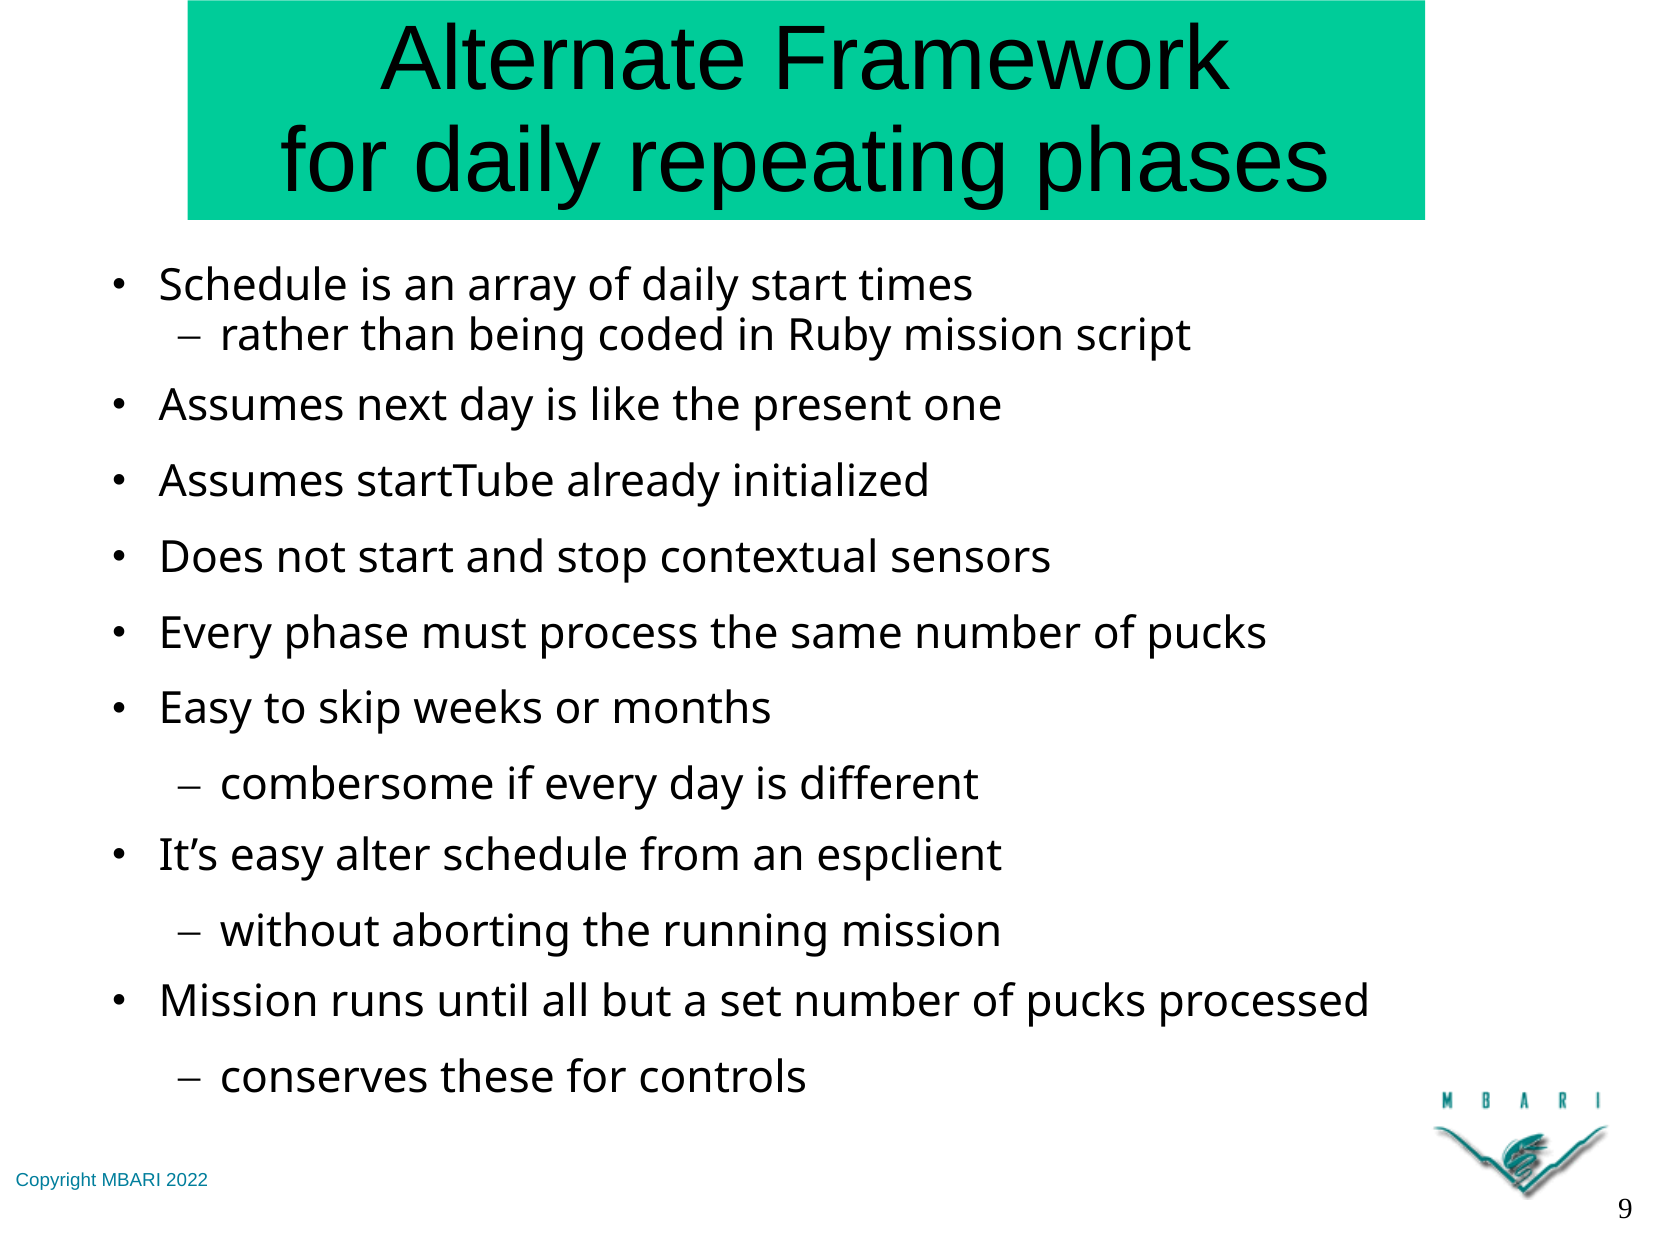

# Alternate Framework for daily repeating phases
Schedule is an array of daily start times
rather than being coded in Ruby mission script
Assumes next day is like the present one
Assumes startTube already initialized
Does not start and stop contextual sensors
Every phase must process the same number of pucks
Easy to skip weeks or months
combersome if every day is different
It’s easy alter schedule from an espclient
without aborting the running mission
Mission runs until all but a set number of pucks processed
conserves these for controls
9